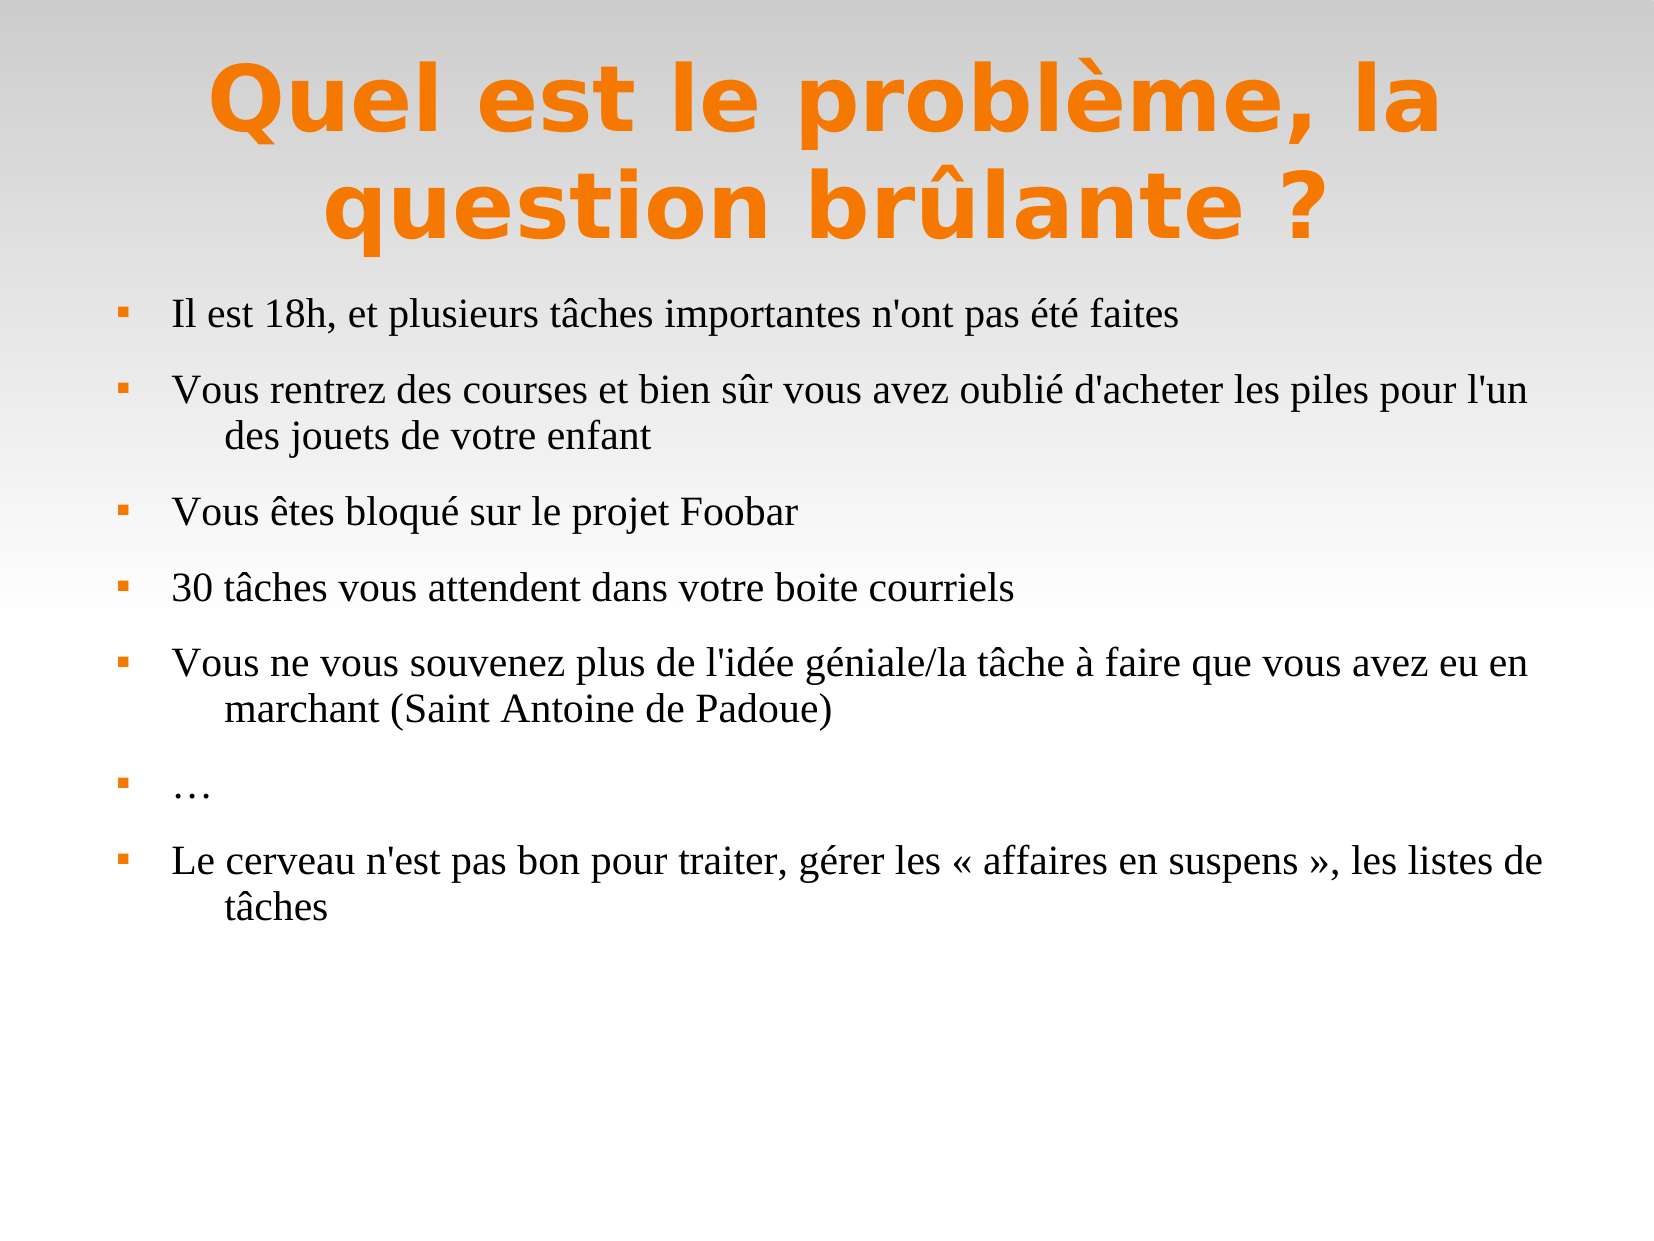

# Quel est le problème, la question brûlante ?
Il est 18h, et plusieurs tâches importantes n'ont pas été faites
Vous rentrez des courses et bien sûr vous avez oublié d'acheter les piles pour l'un des jouets de votre enfant
Vous êtes bloqué sur le projet Foobar
30 tâches vous attendent dans votre boite courriels
Vous ne vous souvenez plus de l'idée géniale/la tâche à faire que vous avez eu en marchant (Saint Antoine de Padoue)
…
Le cerveau n'est pas bon pour traiter, gérer les « affaires en suspens », les listes de tâches